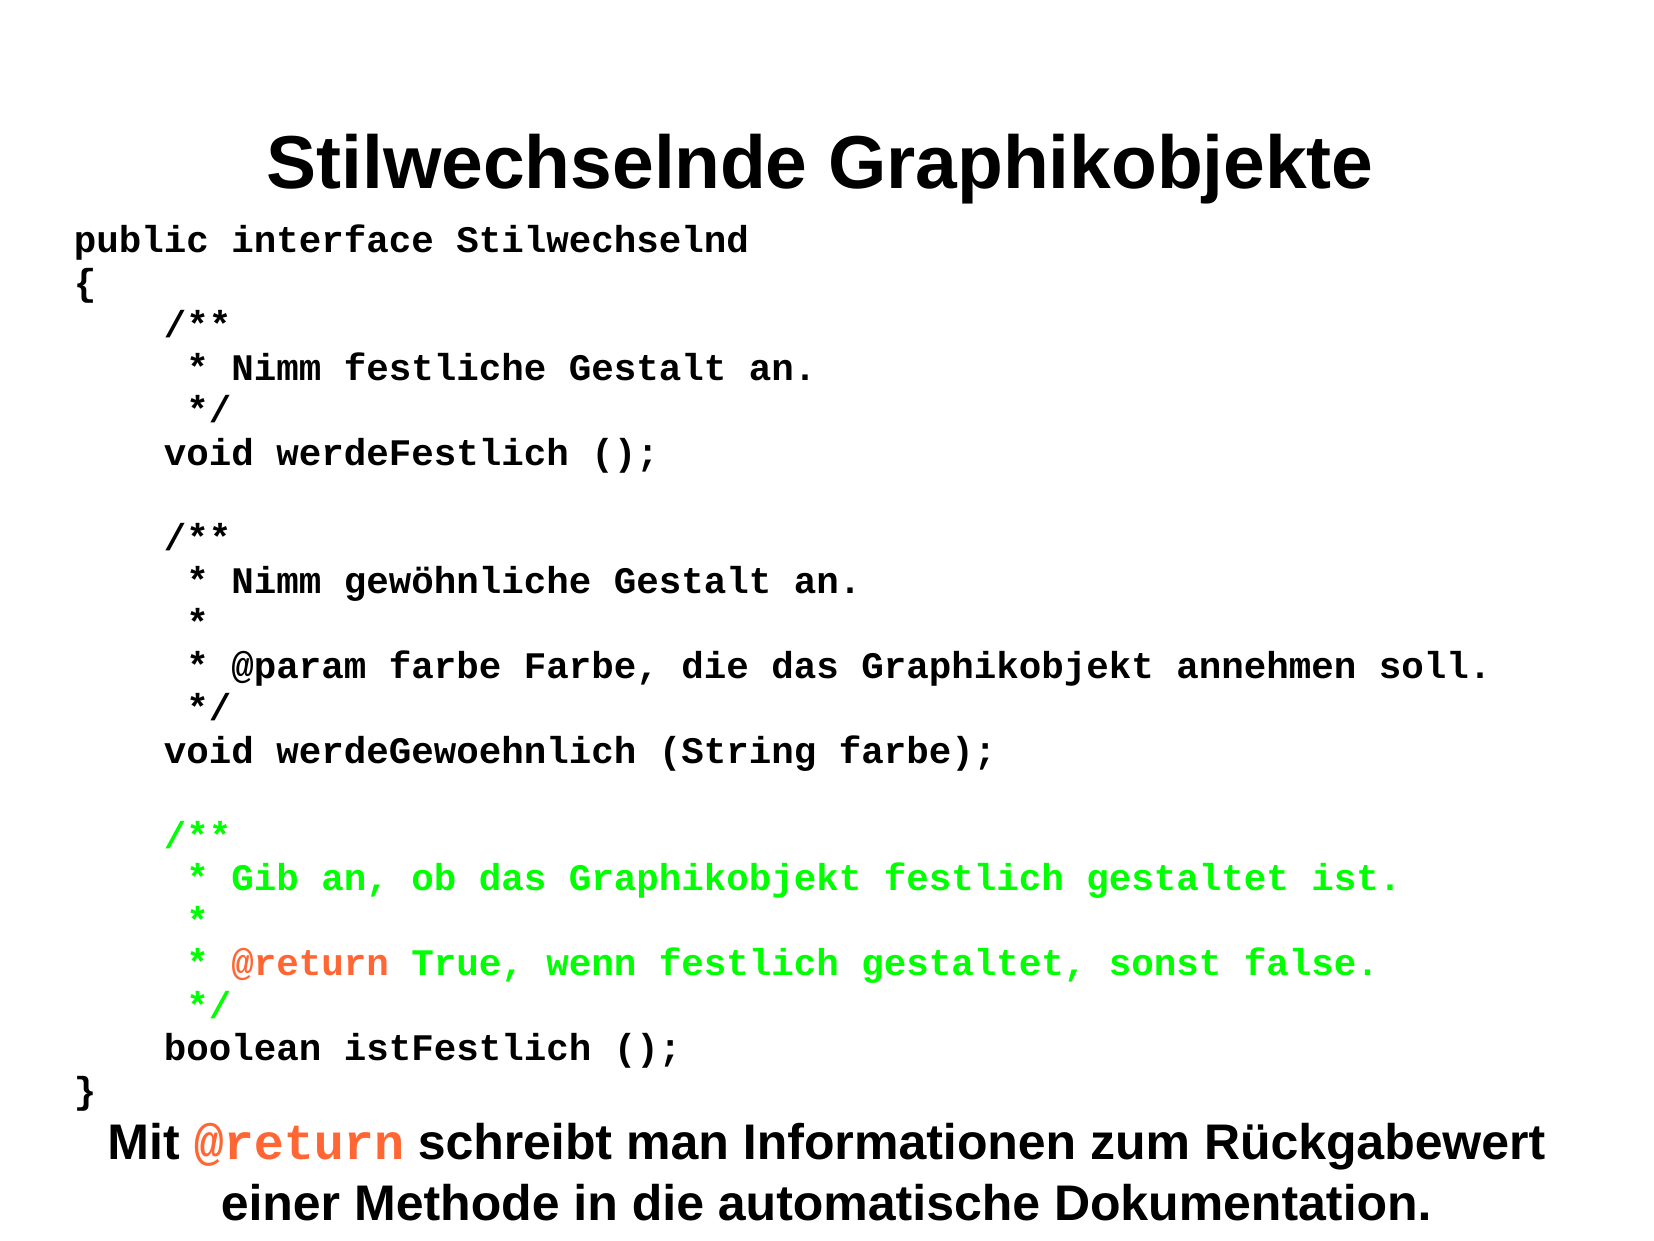

# Stilwechselnde Graphikobjekte
public interface Stilwechselnd
{
 /**
 * Nimm festliche Gestalt an.
 */
 void werdeFestlich ();
 /**
 * Nimm gewöhnliche Gestalt an.
 *
 * @param farbe Farbe, die das Graphikobjekt annehmen soll.
 */
 void werdeGewoehnlich (String farbe);
 /**
 * Gib an, ob das Graphikobjekt festlich gestaltet ist.
 *
 * @return True, wenn festlich gestaltet, sonst false.
 */
 boolean istFestlich ();
}
Mit @return schreibt man Informationen zum Rückgabewert einer Methode in die automatische Dokumentation.